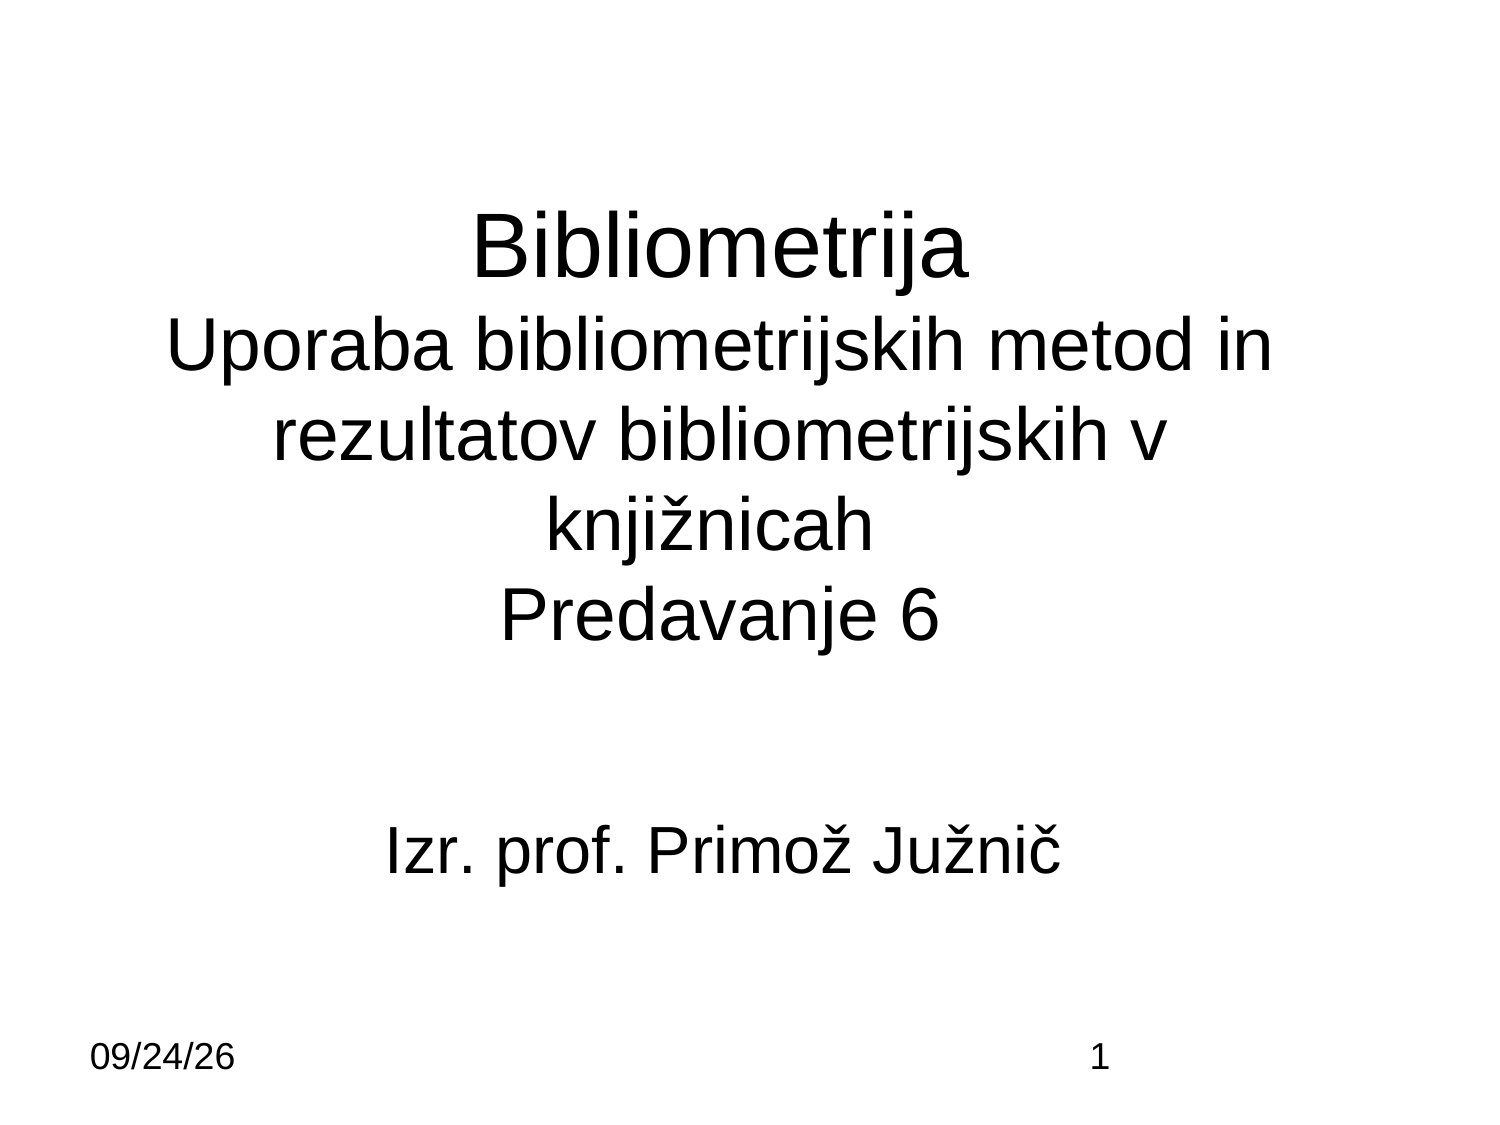

# Bibliometrija Uporaba bibliometrijskih metod in rezultatov bibliometrijskih v knjižnicah Predavanje 6
Izr. prof. Primož Južnič
1